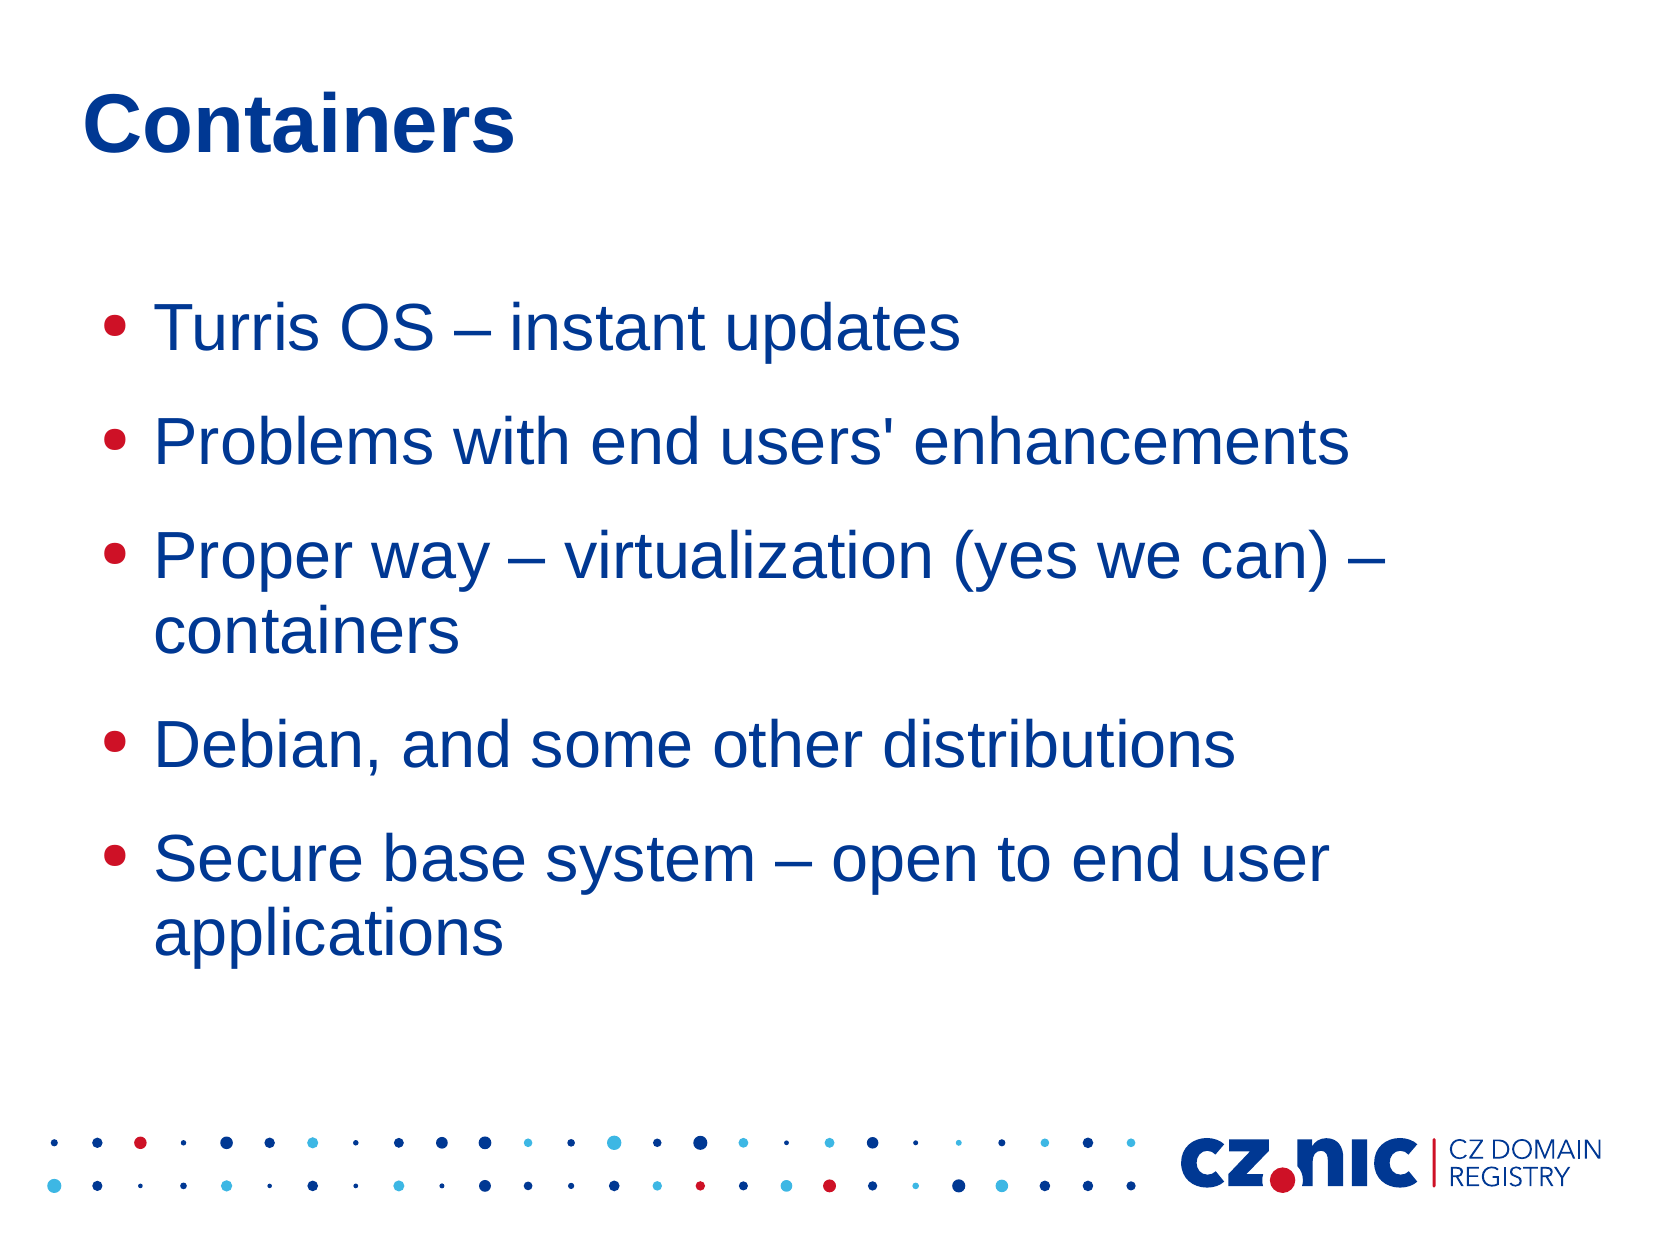

# Containers
Turris OS – instant updates
Problems with end users' enhancements
Proper way – virtualization (yes we can) – containers
Debian, and some other distributions
Secure base system – open to end user applications